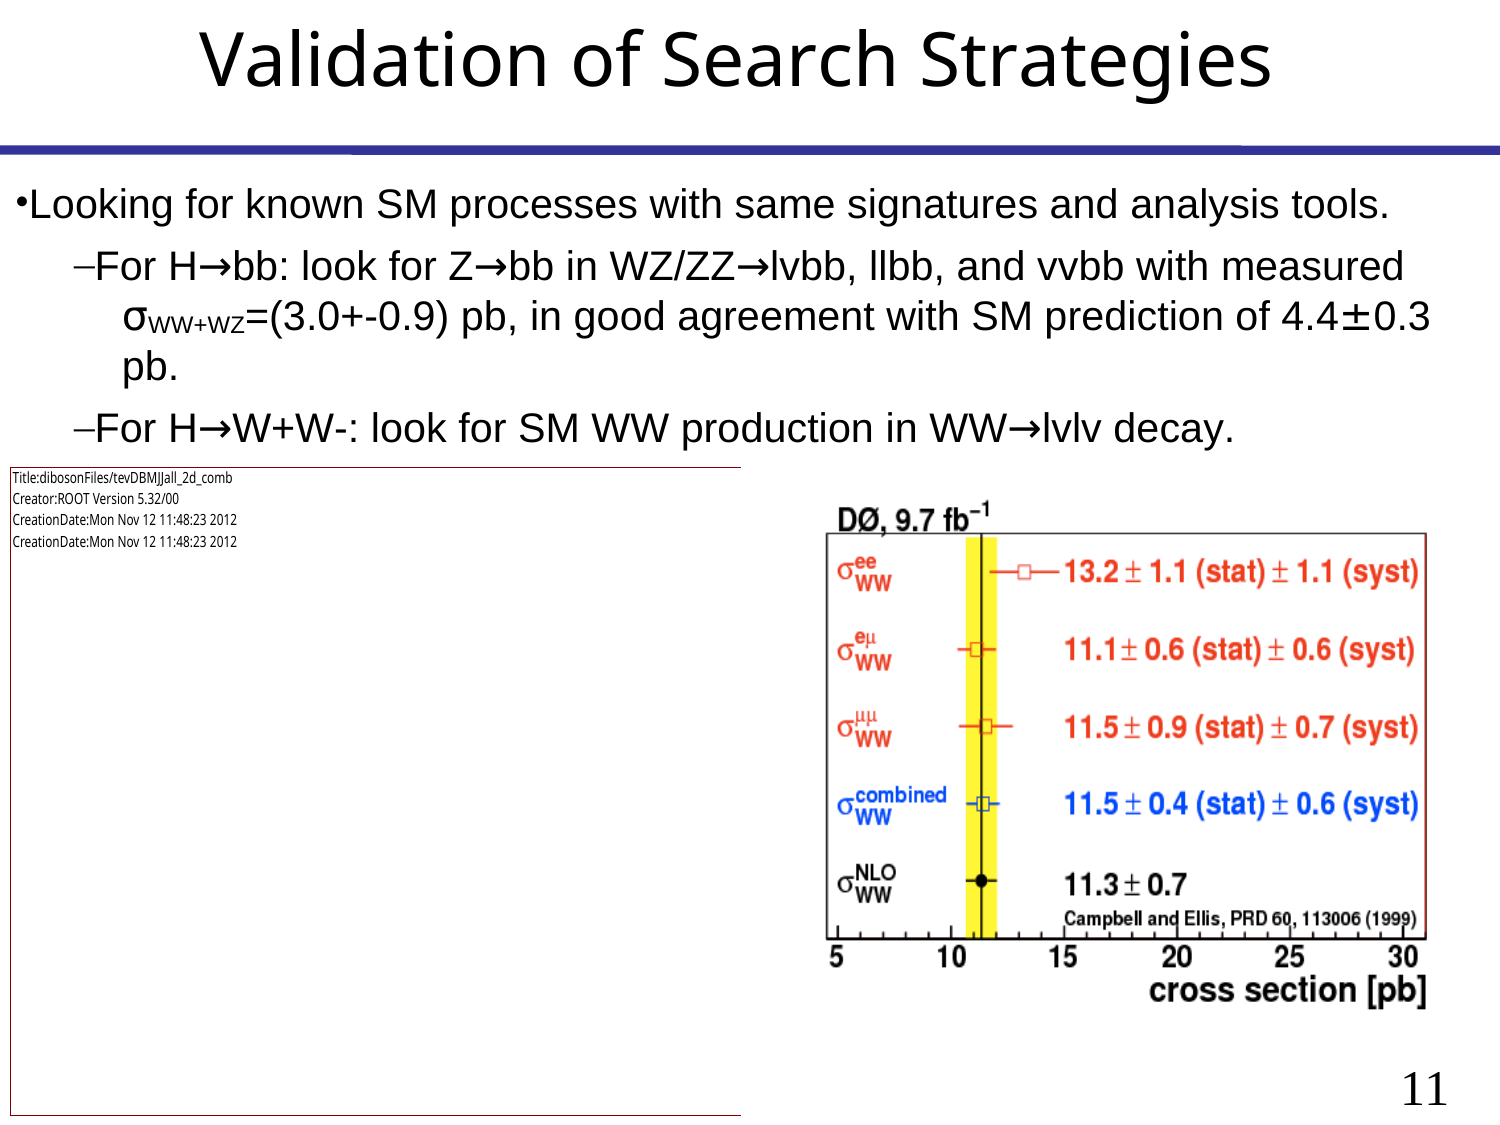

# Validation of Search Strategies
Looking for known SM processes with same signatures and analysis tools.
For H→bb: look for Z→bb in WZ/ZZ→lvbb, llbb, and vvbb with measured σWW+WZ=(3.0+-0.9) pb, in good agreement with SM prediction of 4.4±0.3 pb.
For H→W+W-: look for SM WW production in WW→lvlv decay.
11